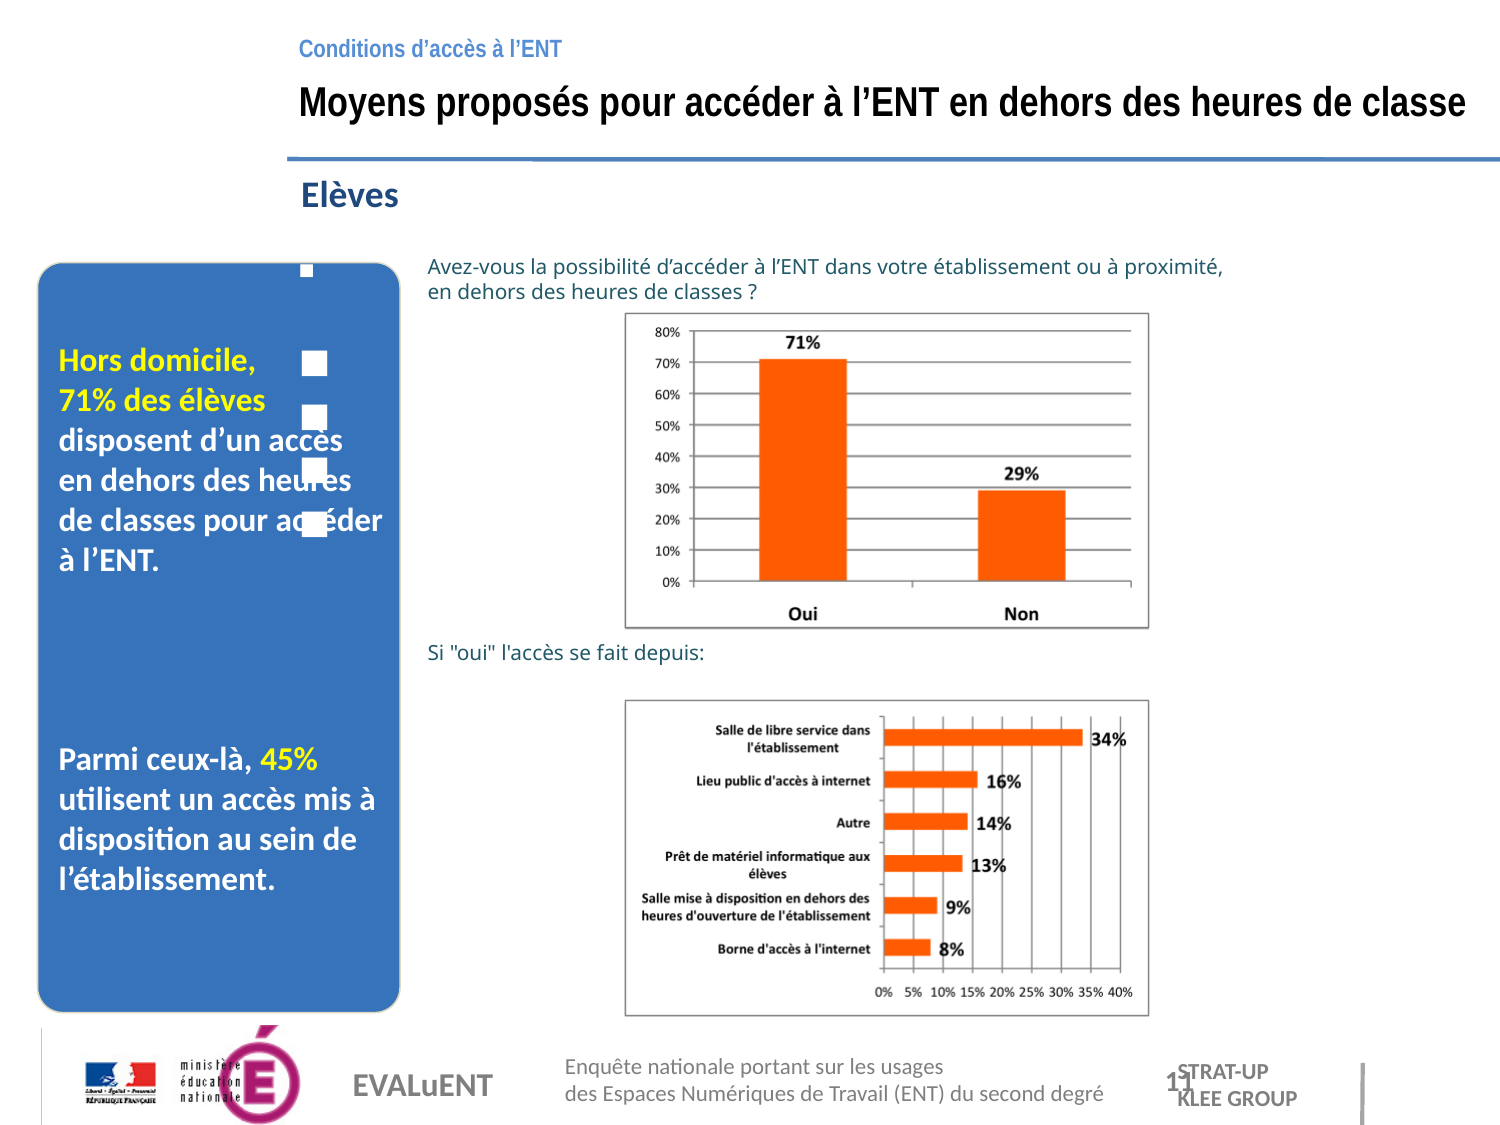

Conditions d’accès à l’ENT
Moyens proposés pour accéder à l’ENT en dehors des heures de classe
Elèves
Avez-vous la possibilité d’accéder à l’ENT dans votre établissement ou à proximité,
en dehors des heures de classes ?
Hors domicile,
71% des élèves disposent d’un accès
en dehors des heures de classes pour accéder à l’ENT.
Parmi ceux-là, 45% utilisent un accès mis à disposition au sein de l’établissement.
Si "oui" l'accès se fait depuis: